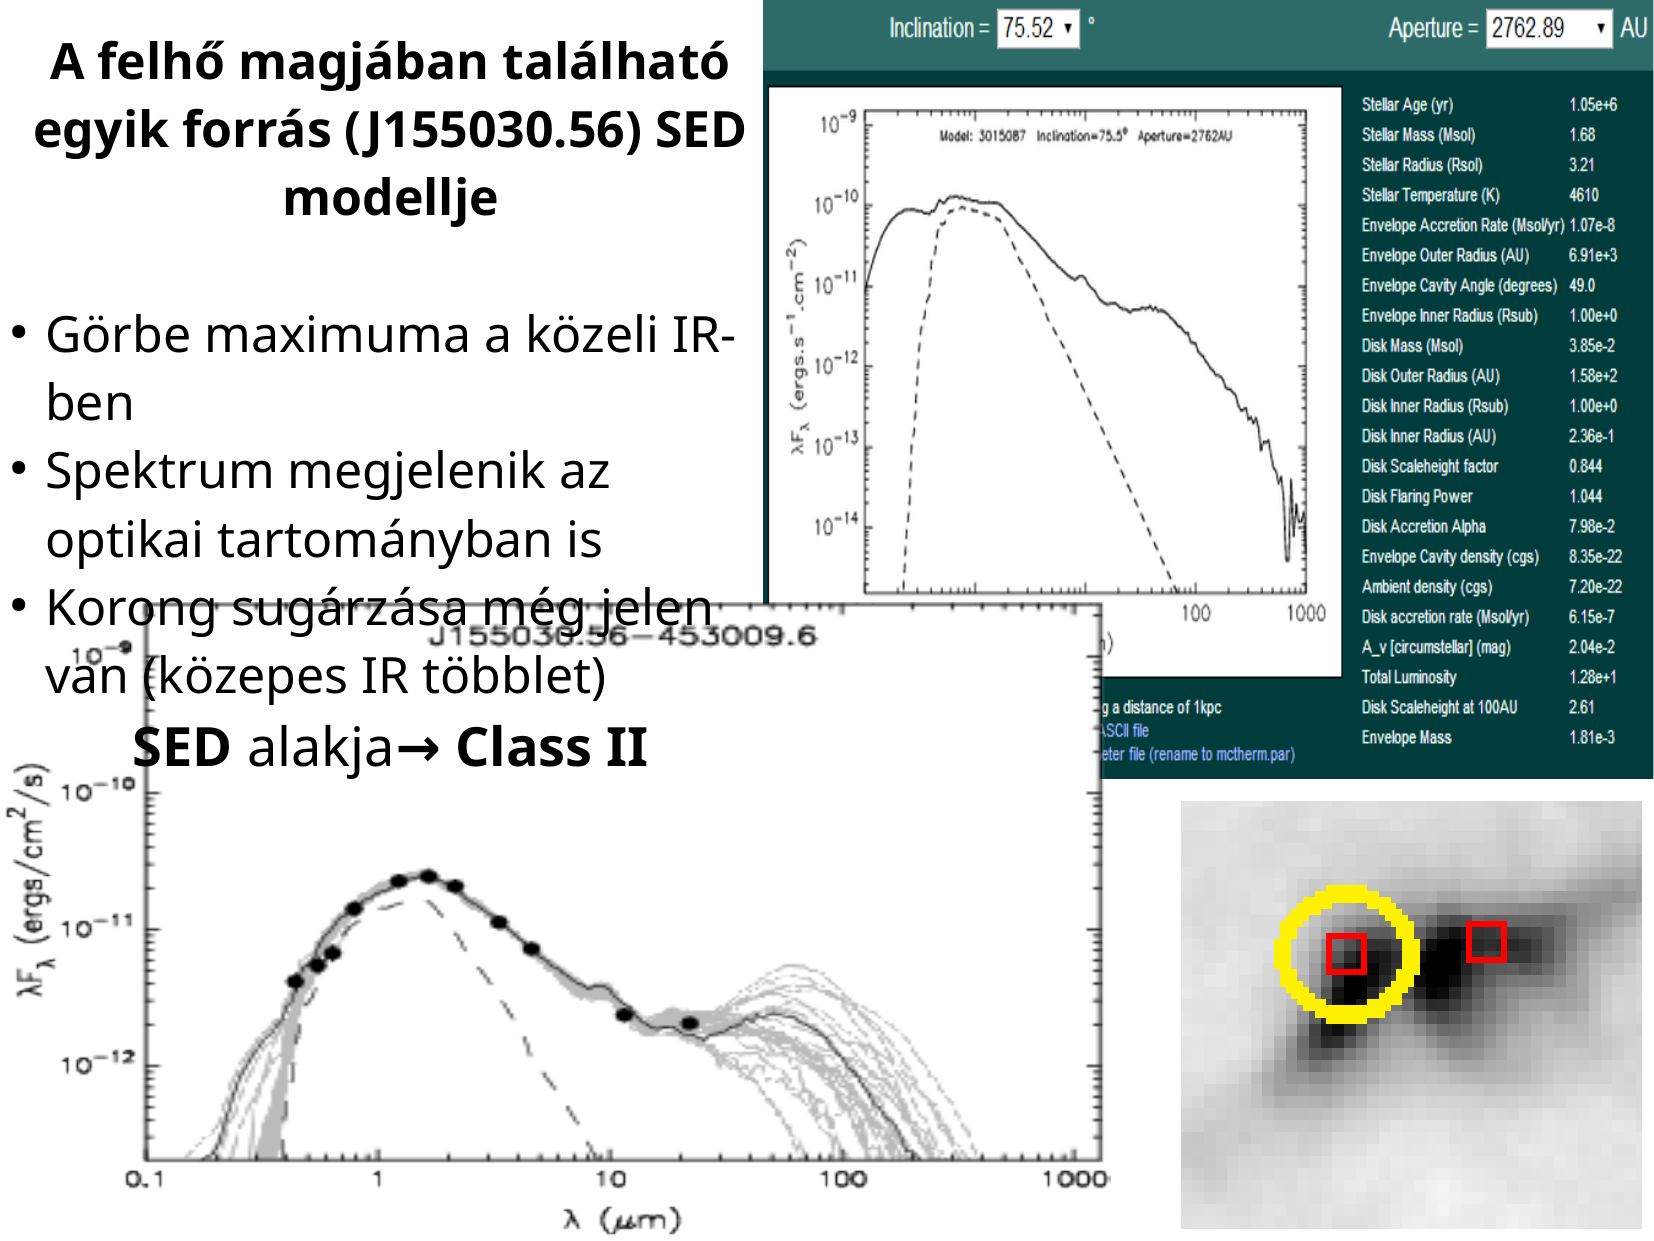

A felhő magjában található egyik forrás (J155030.56) SED modellje
Görbe maximuma a közeli IR-ben
Spektrum megjelenik az optikai tartományban is
Korong sugárzása még jelen van (közepes IR többlet)
SED alakja→ Class II